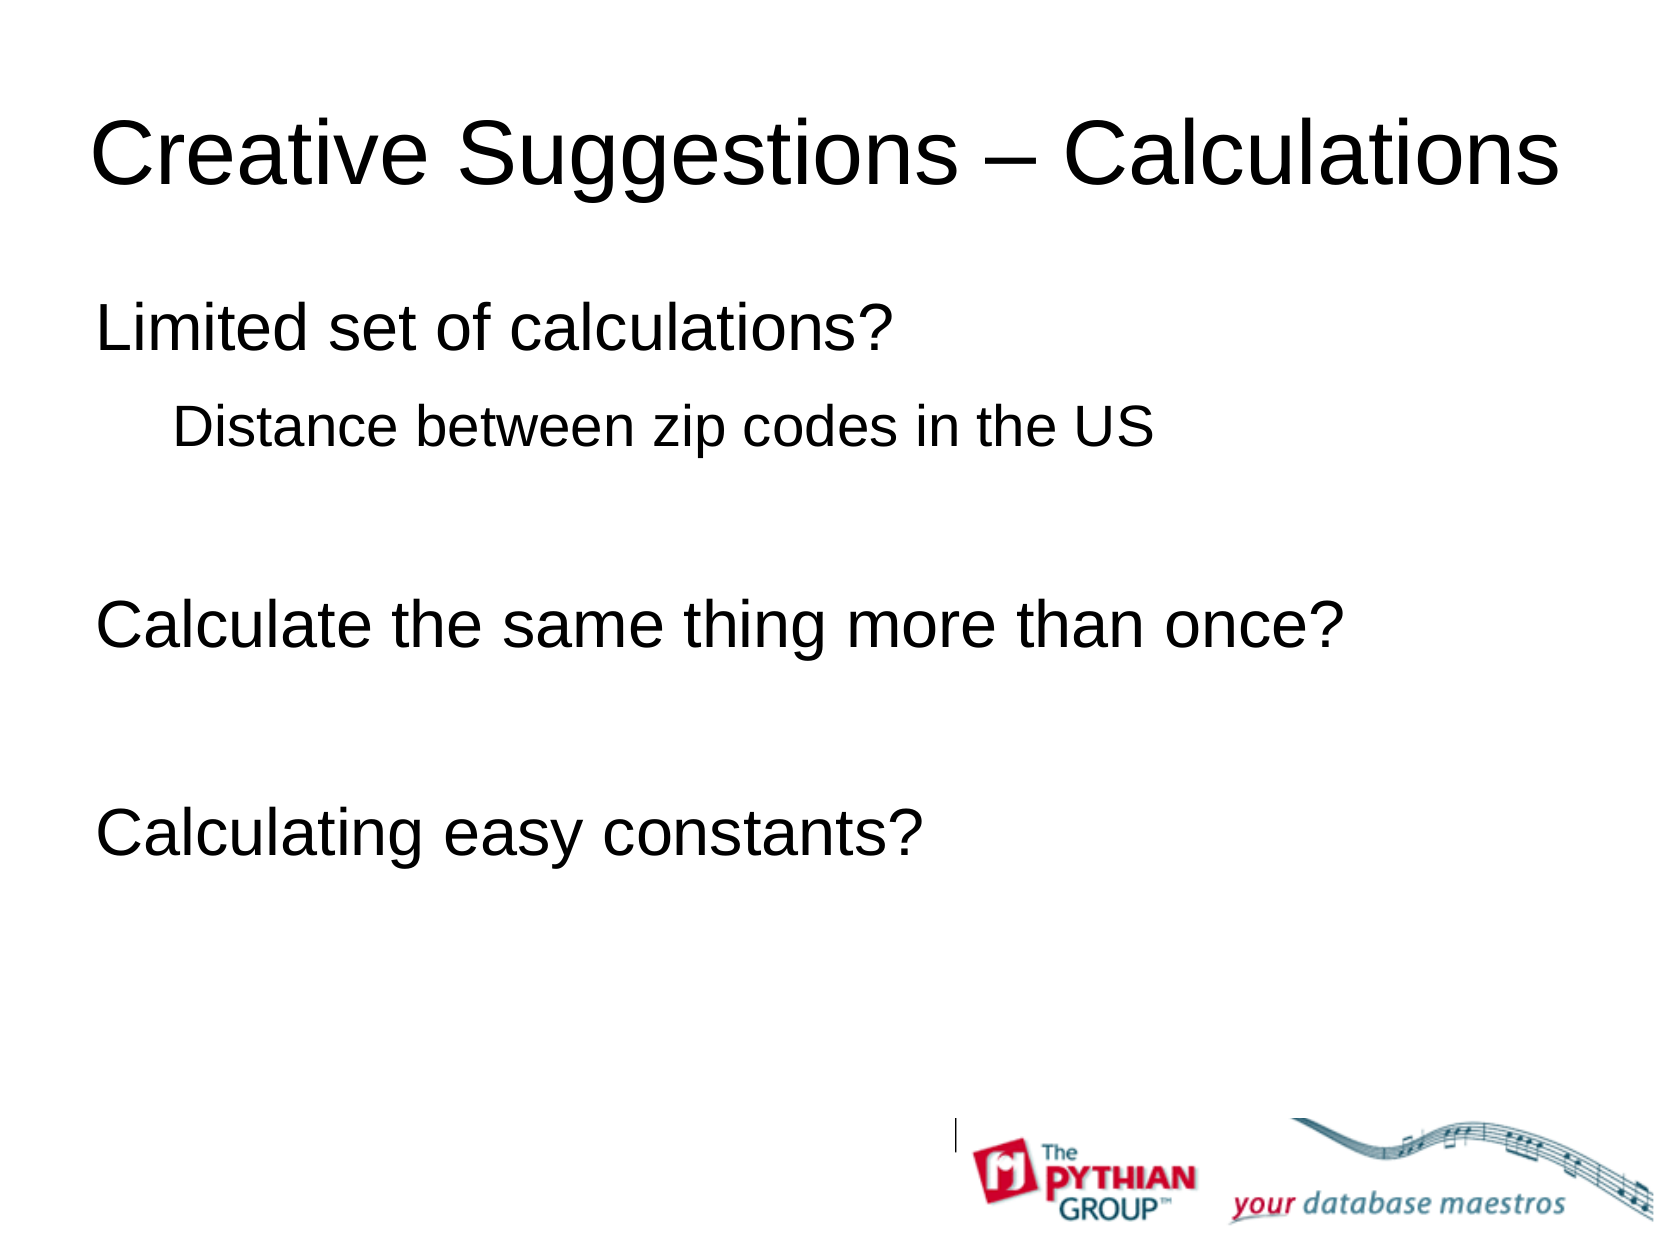

# Creative Suggestions – Calculations
Limited set of calculations?
Distance between zip codes in the US
Calculate the same thing more than once?
Calculating easy constants?